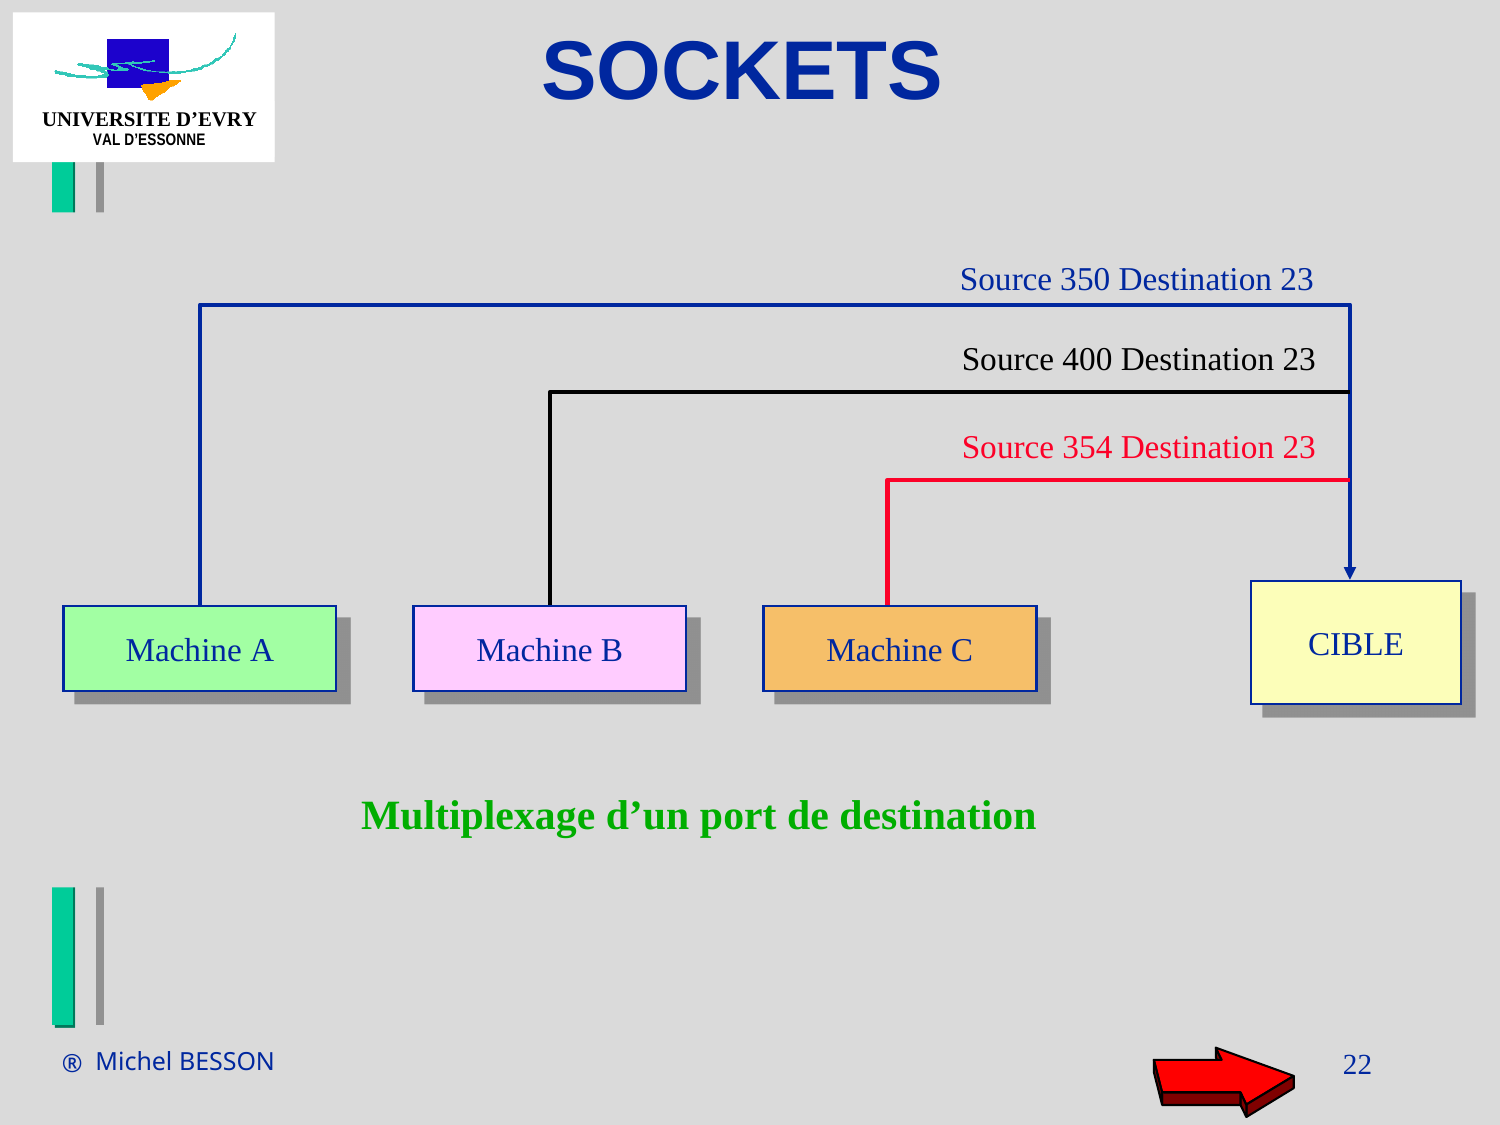

# SOCKETS
Source 350 Destination 23
Source 400 Destination 23
Source 354 Destination 23
CIBLE
Machine A
Machine B
Machine C
Multiplexage d’un port de destination
<date/time> Michel BESSON